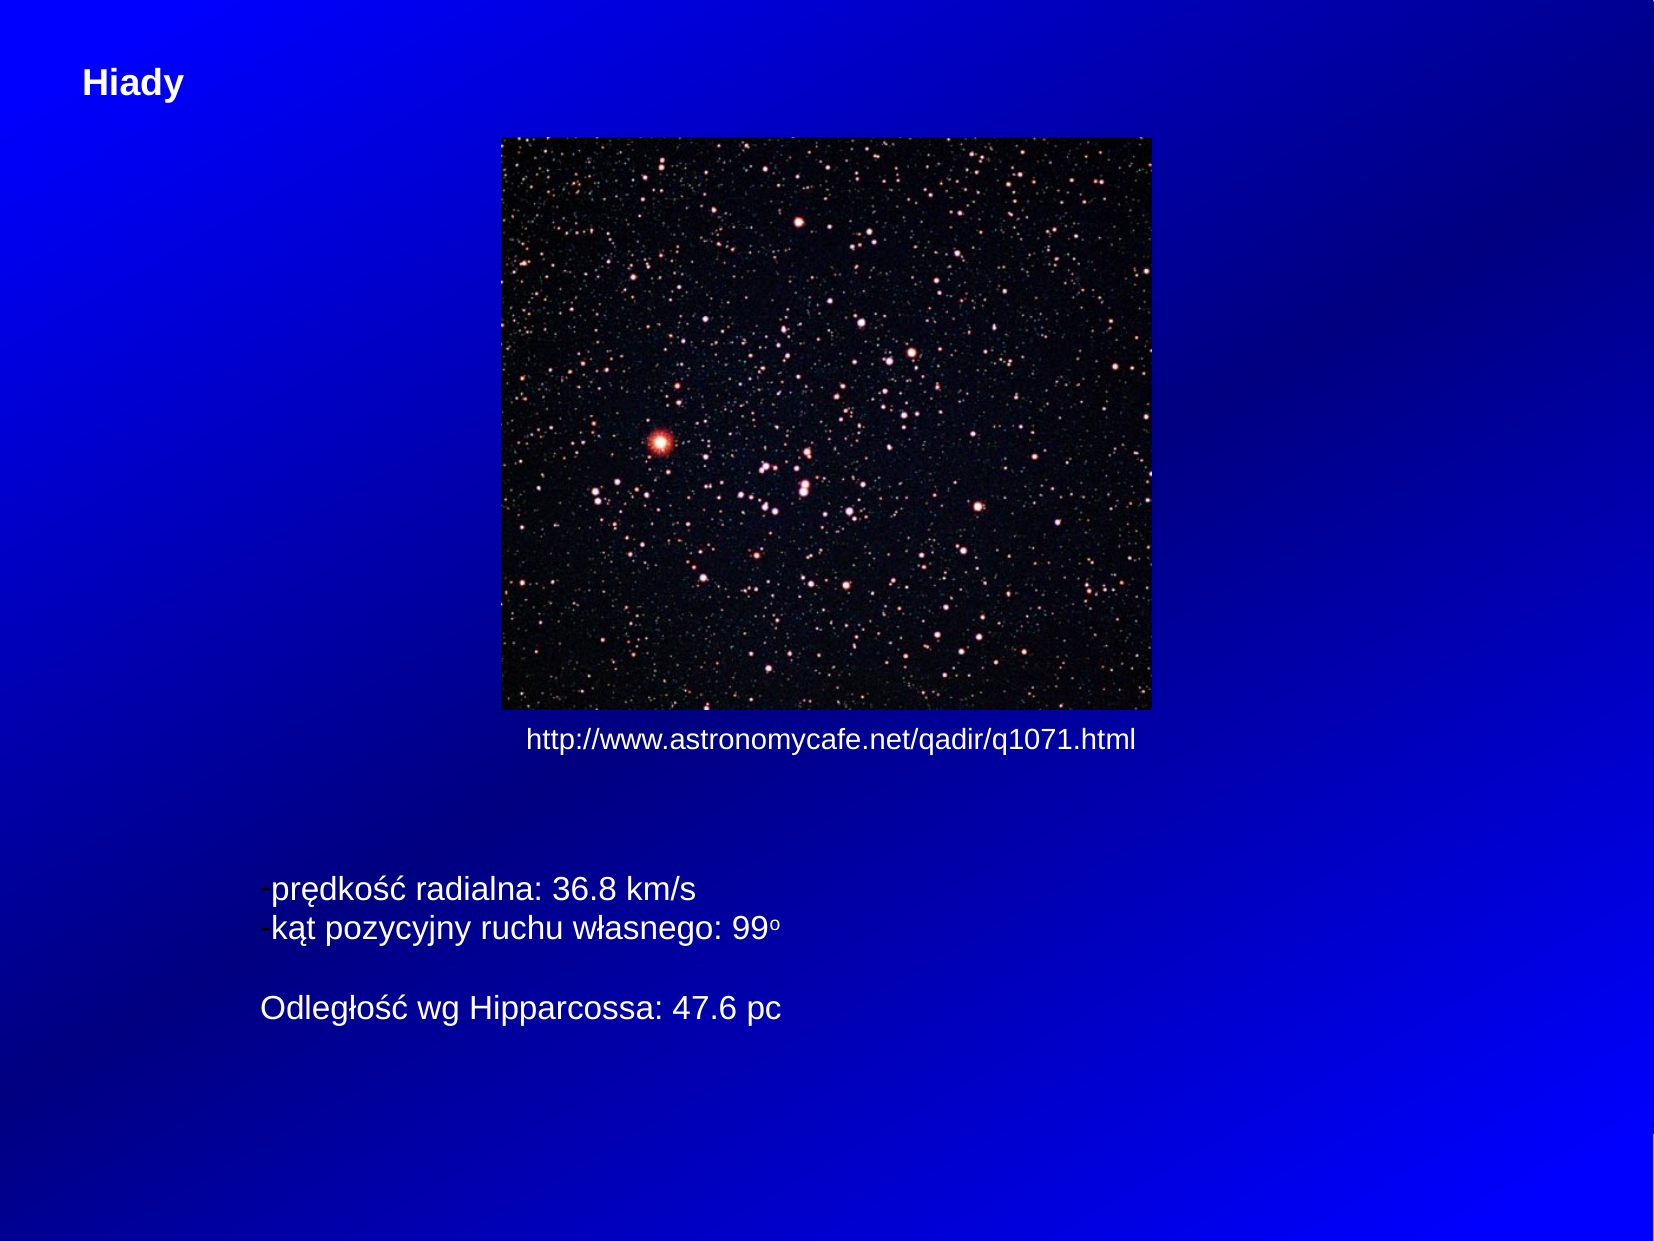

Hiady
http://www.astronomycafe.net/qadir/q1071.html
prędkość radialna: 36.8 km/s
kąt pozycyjny ruchu własnego: 99o
Odległość wg Hipparcossa: 47.6 pc